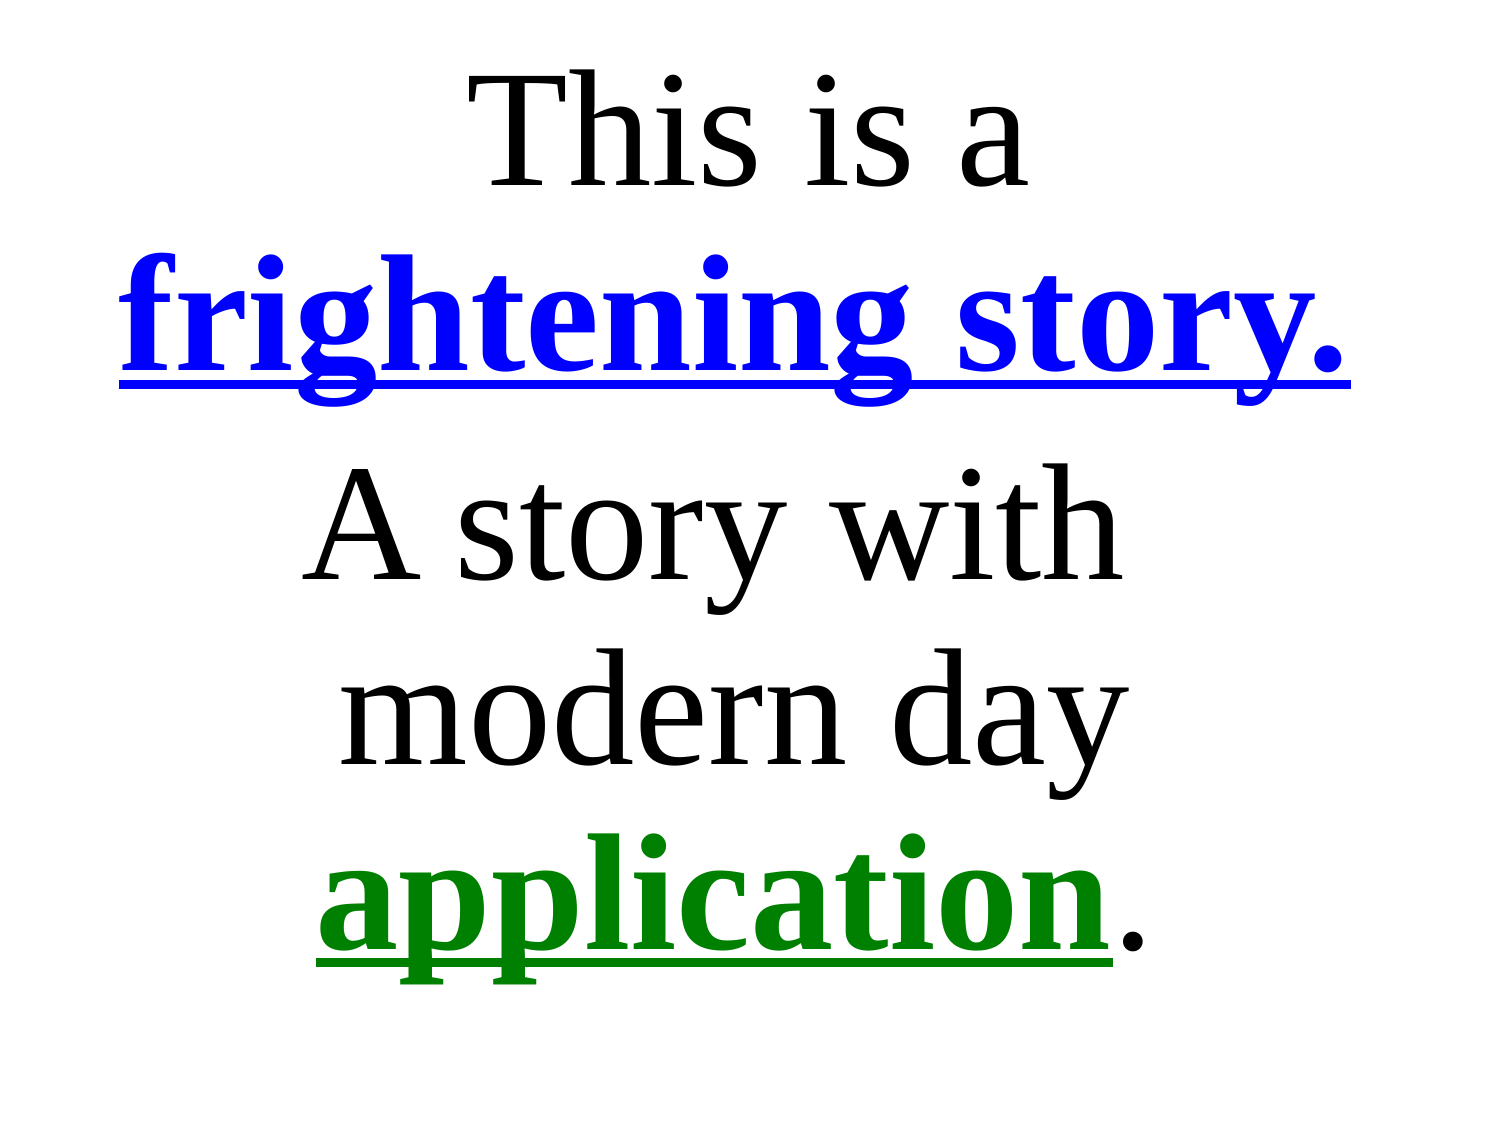

This is a frightening story.
A story with
modern day application.